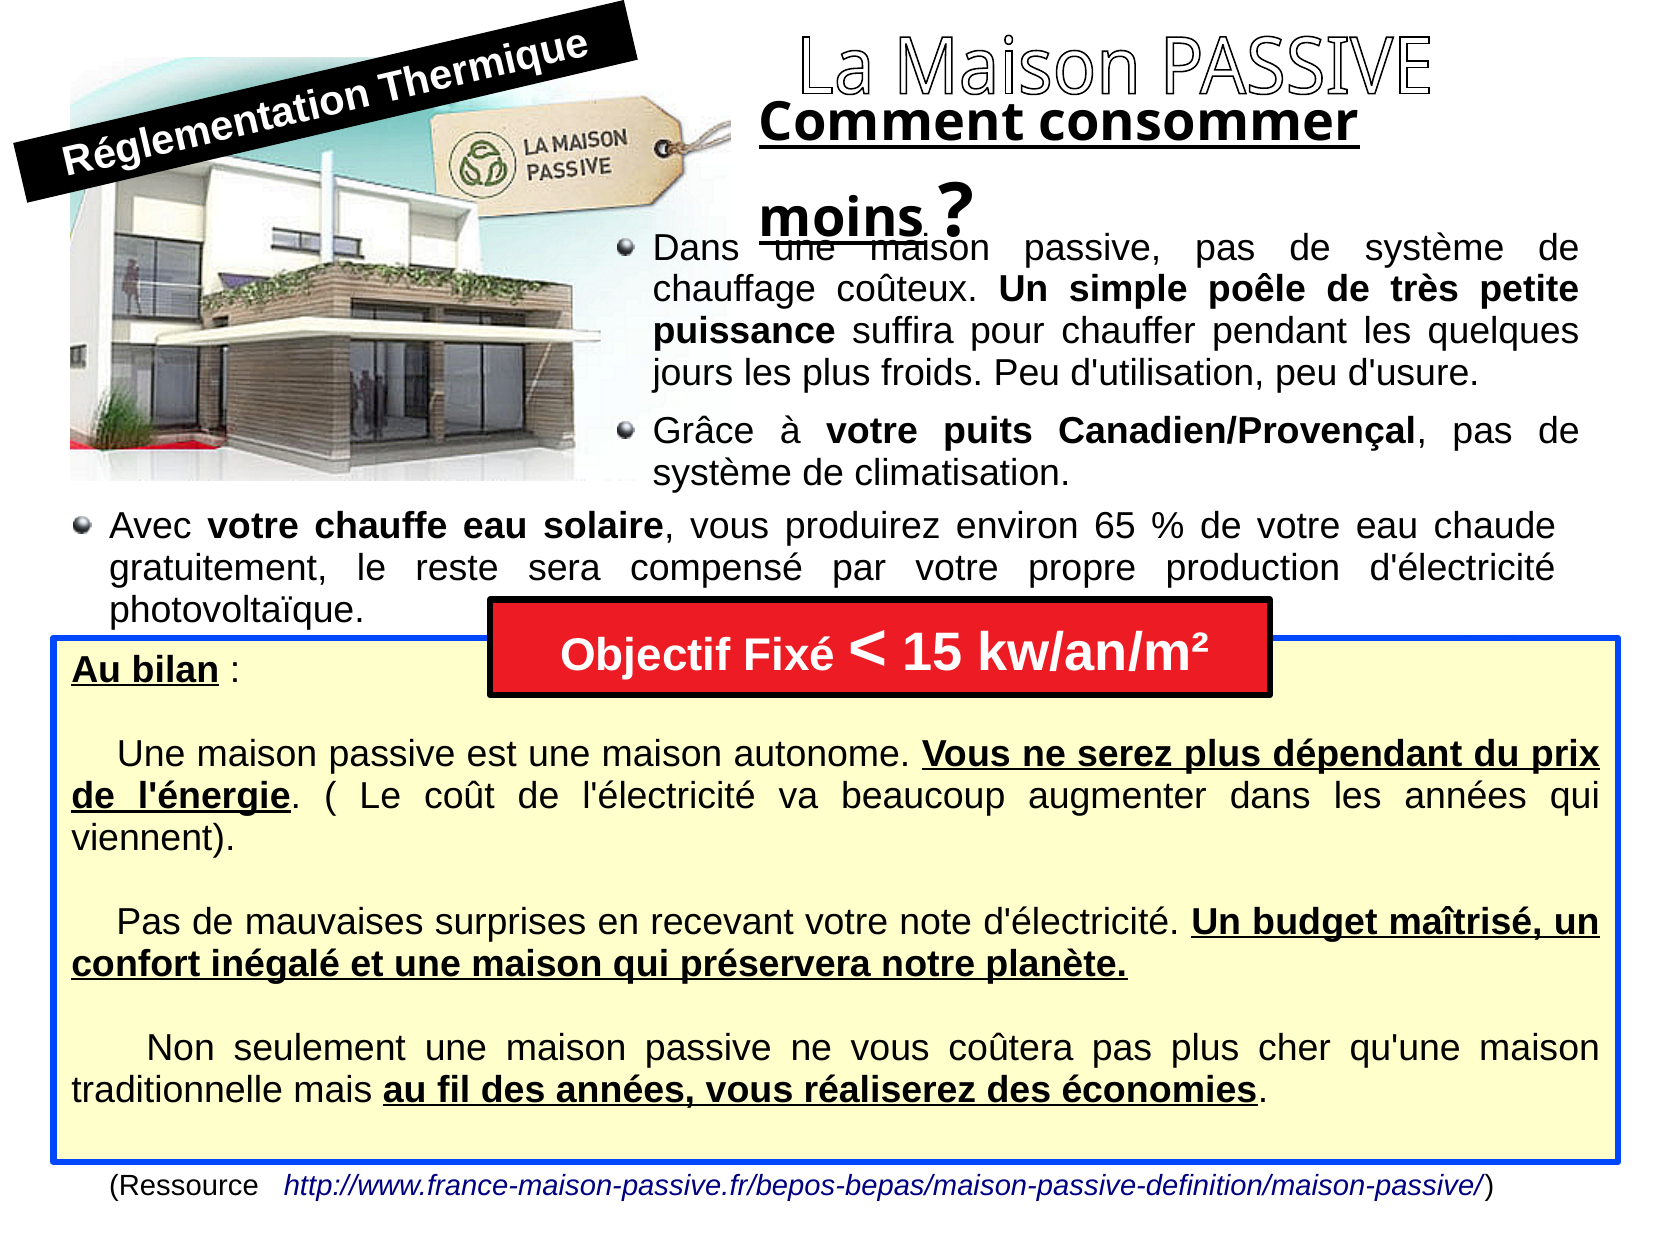

La Maison PASSIVE
Réglementation Thermique
Comment consommer moins ?
Dans une maison passive, pas de système de chauffage coûteux. Un simple poêle de très petite puissance suffira pour chauffer pendant les quelques jours les plus froids. Peu d'utilisation, peu d'usure.
Grâce à votre puits Canadien/Provençal, pas de système de climatisation.
Avec votre chauffe eau solaire, vous produirez environ 65 % de votre eau chaude gratuitement, le reste sera compensé par votre propre production d'électricité photovoltaïque.
 Objectif Fixé < 15 kw/an/m²
Au bilan :
 Une maison passive est une maison autonome. Vous ne serez plus dépendant du prix de l'énergie. ( Le coût de l'électricité va beaucoup augmenter dans les années qui viennent).
 Pas de mauvaises surprises en recevant votre note d'électricité. Un budget maîtrisé, un confort inégalé et une maison qui préservera notre planète.
 Non seulement une maison passive ne vous coûtera pas plus cher qu'une maison traditionnelle mais au fil des années, vous réaliserez des économies.
(Ressource http://www.france-maison-passive.fr/bepos-bepas/maison-passive-definition/maison-passive/)